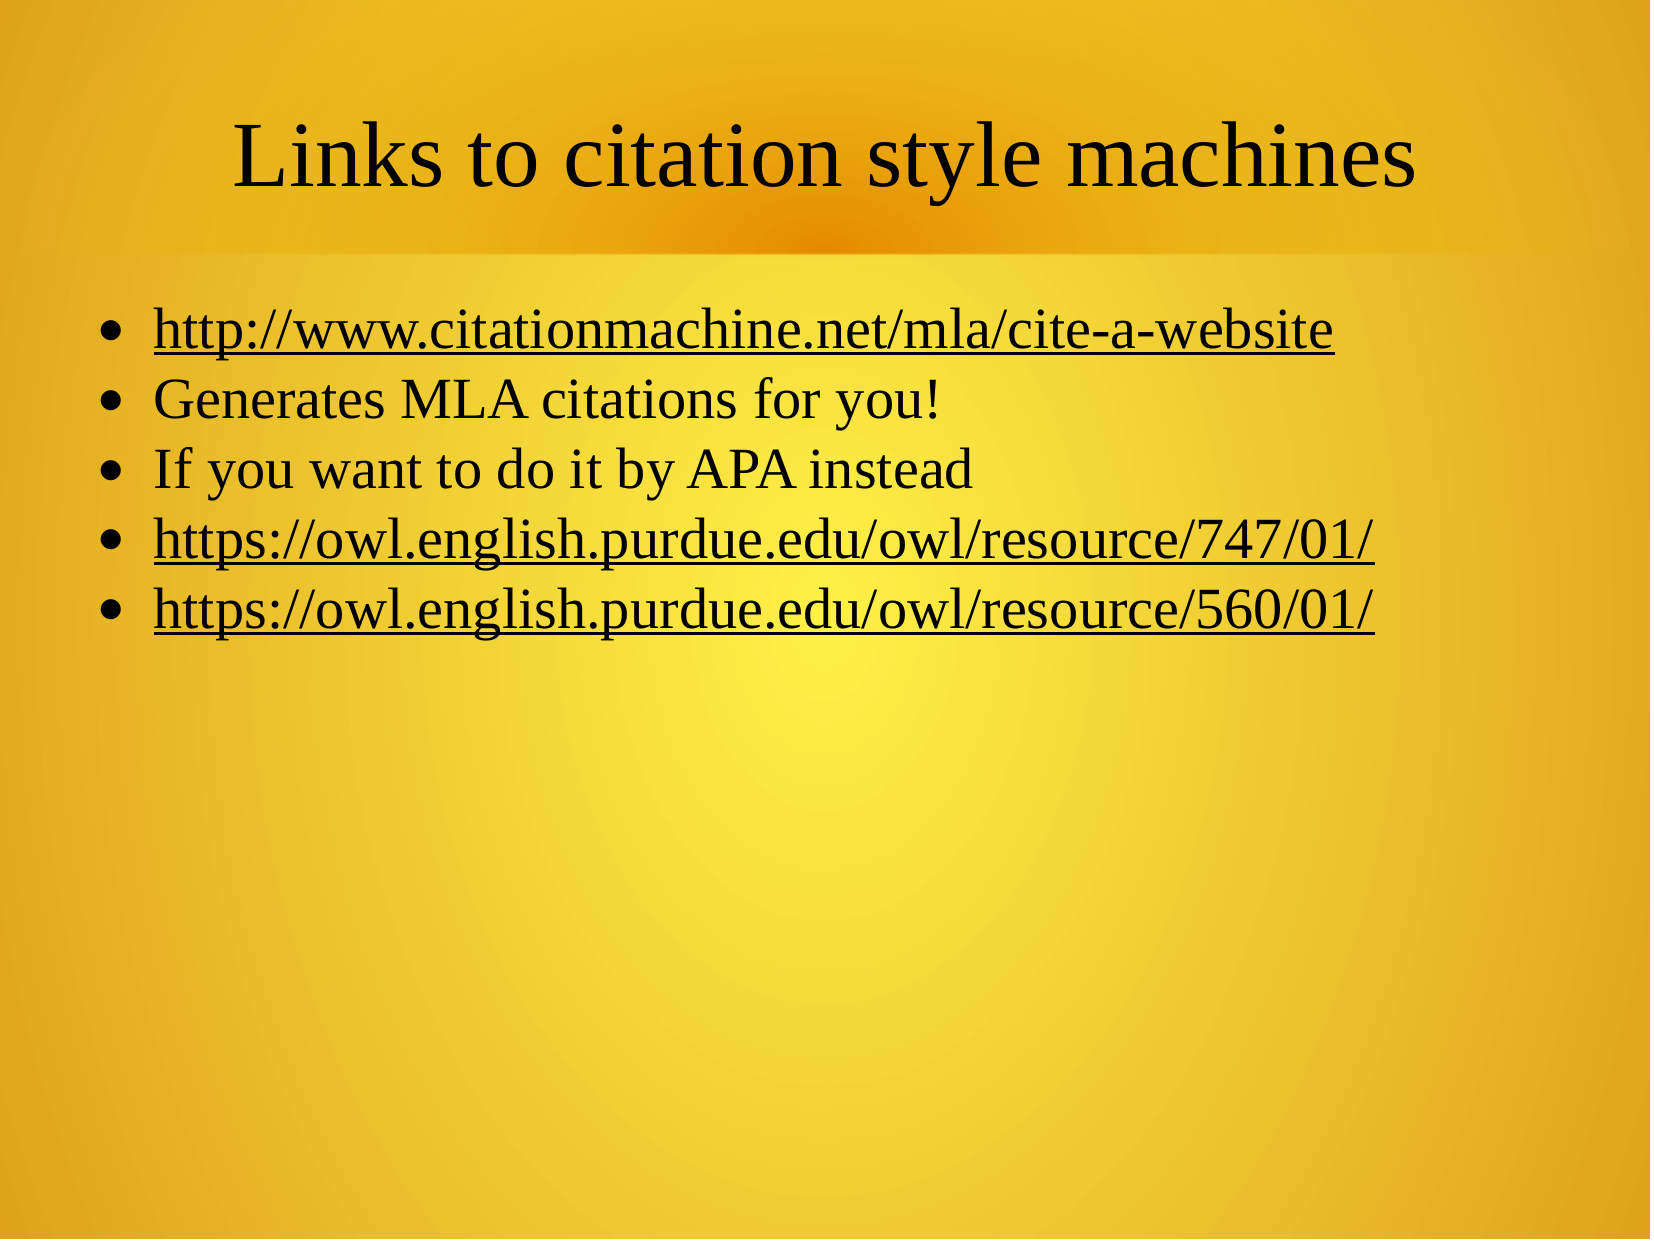

Links to citation style machines
http://www.citationmachine.net/mla/cite-a-website
Generates MLA citations for you!
If you want to do it by APA instead
https://owl.english.purdue.edu/owl/resource/747/01/
https://owl.english.purdue.edu/owl/resource/560/01/